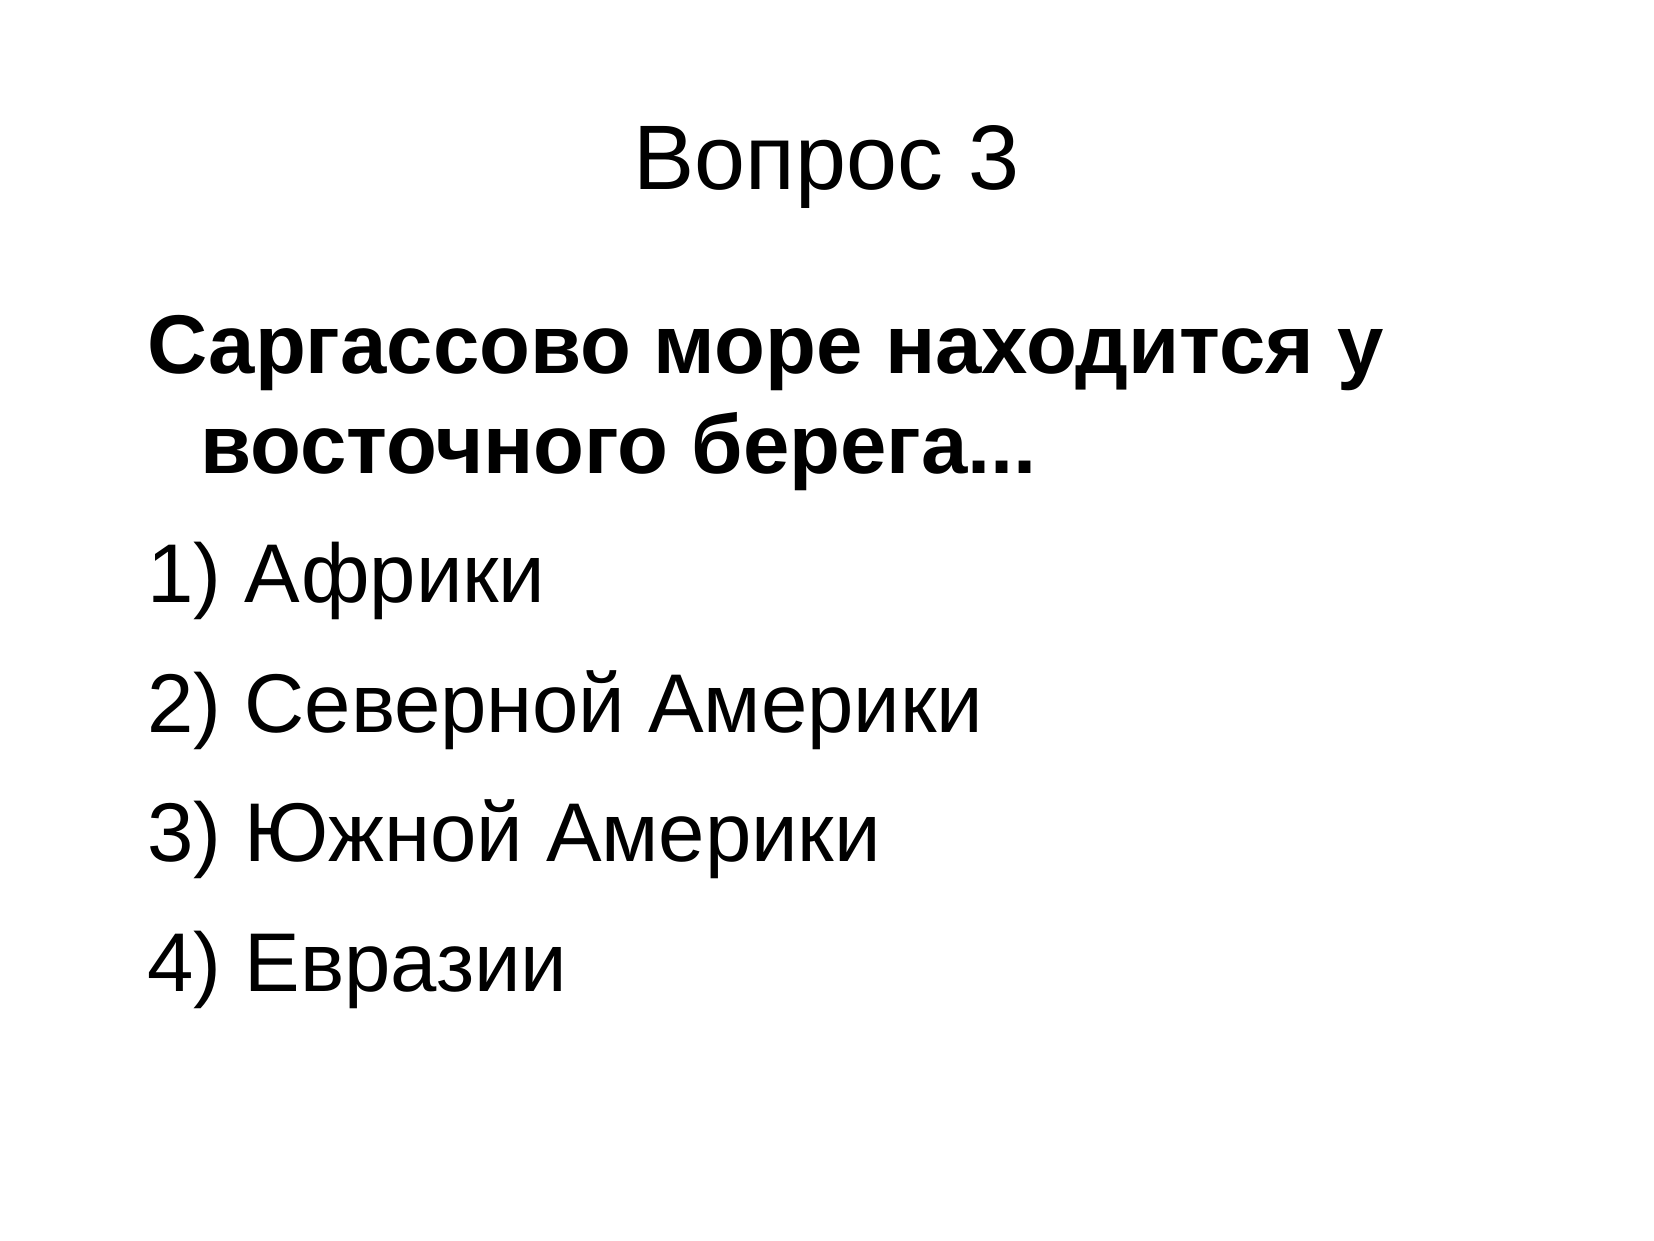

# Вопрос 3
Саргассово море находится у восточного берега...
1) Африки
2) Северной Америки
3) Южной Америки
4) Евразии